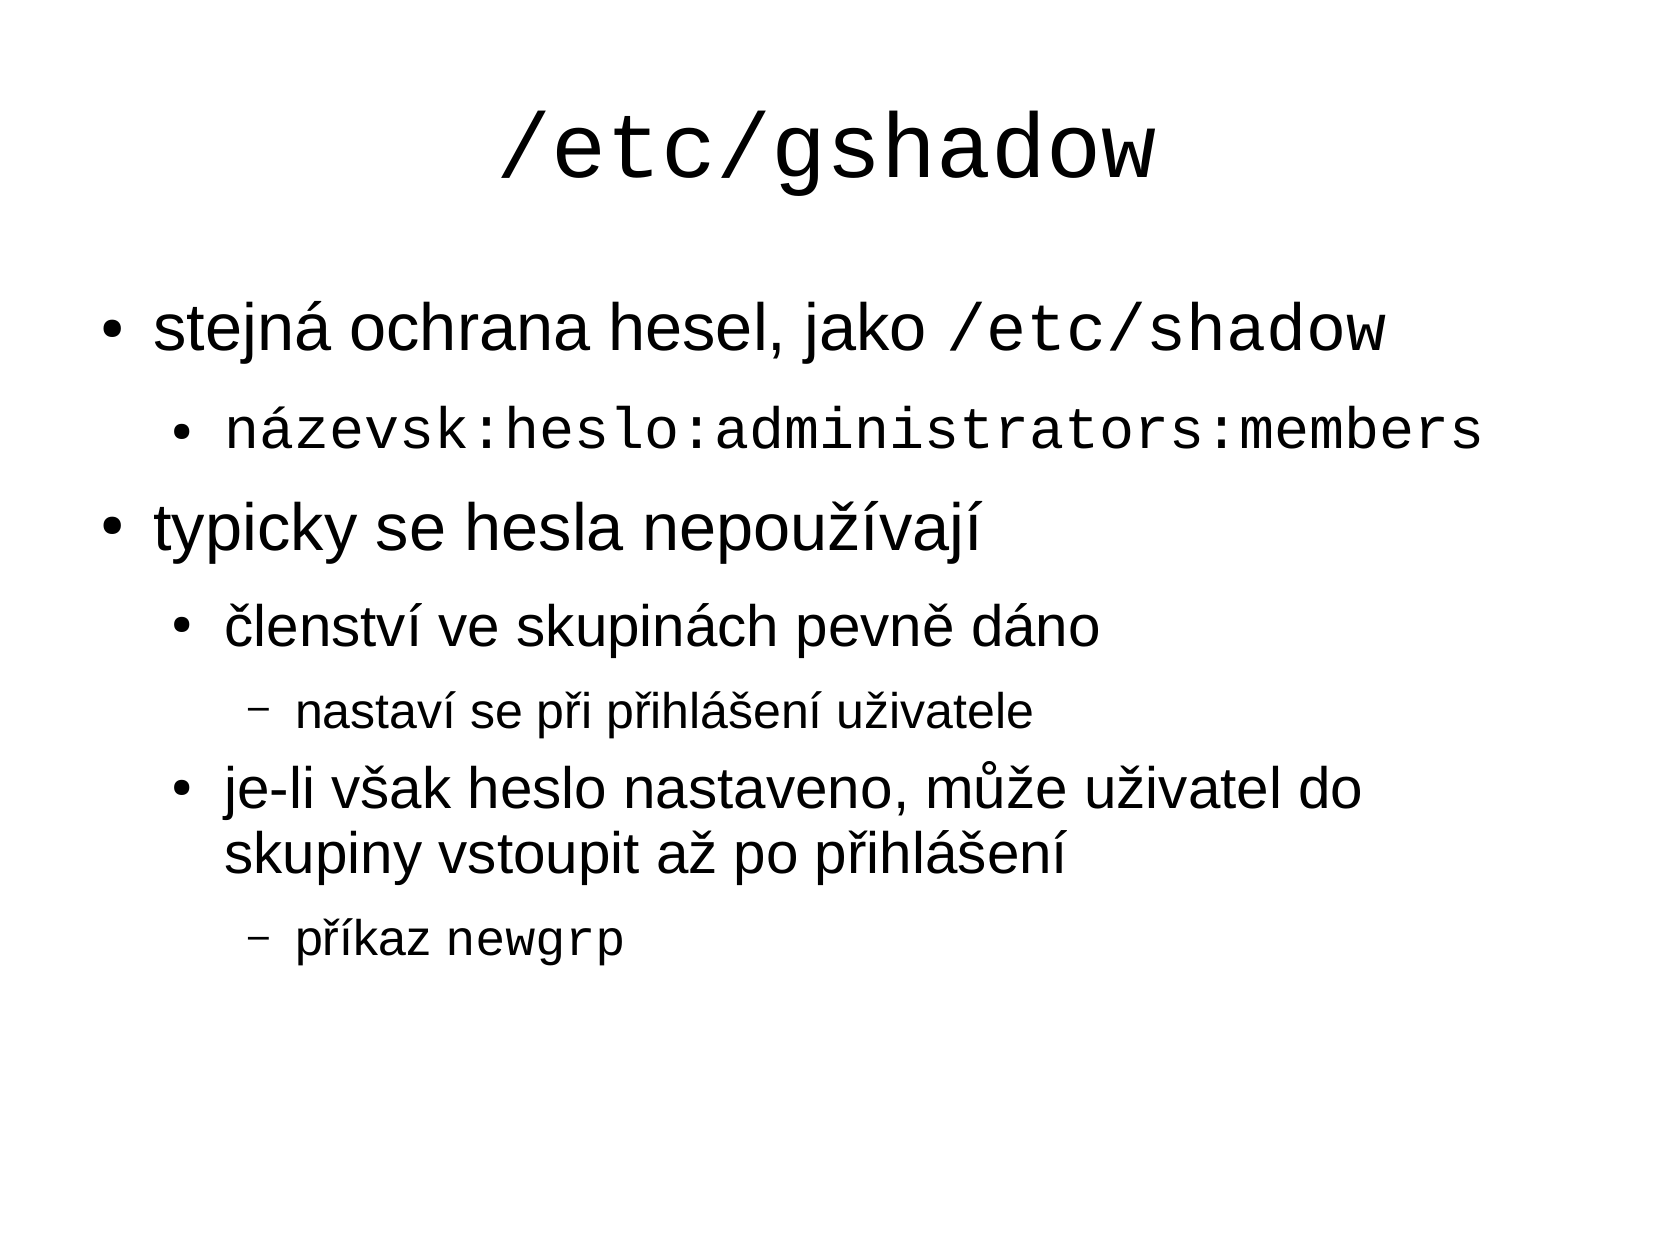

# /etc/gshadow
stejná ochrana hesel, jako /etc/shadow
názevsk:heslo:administrators:members
typicky se hesla nepoužívají
členství ve skupinách pevně dáno
nastaví se při přihlášení uživatele
je-li však heslo nastaveno, může uživatel do skupiny vstoupit až po přihlášení
příkaz newgrp